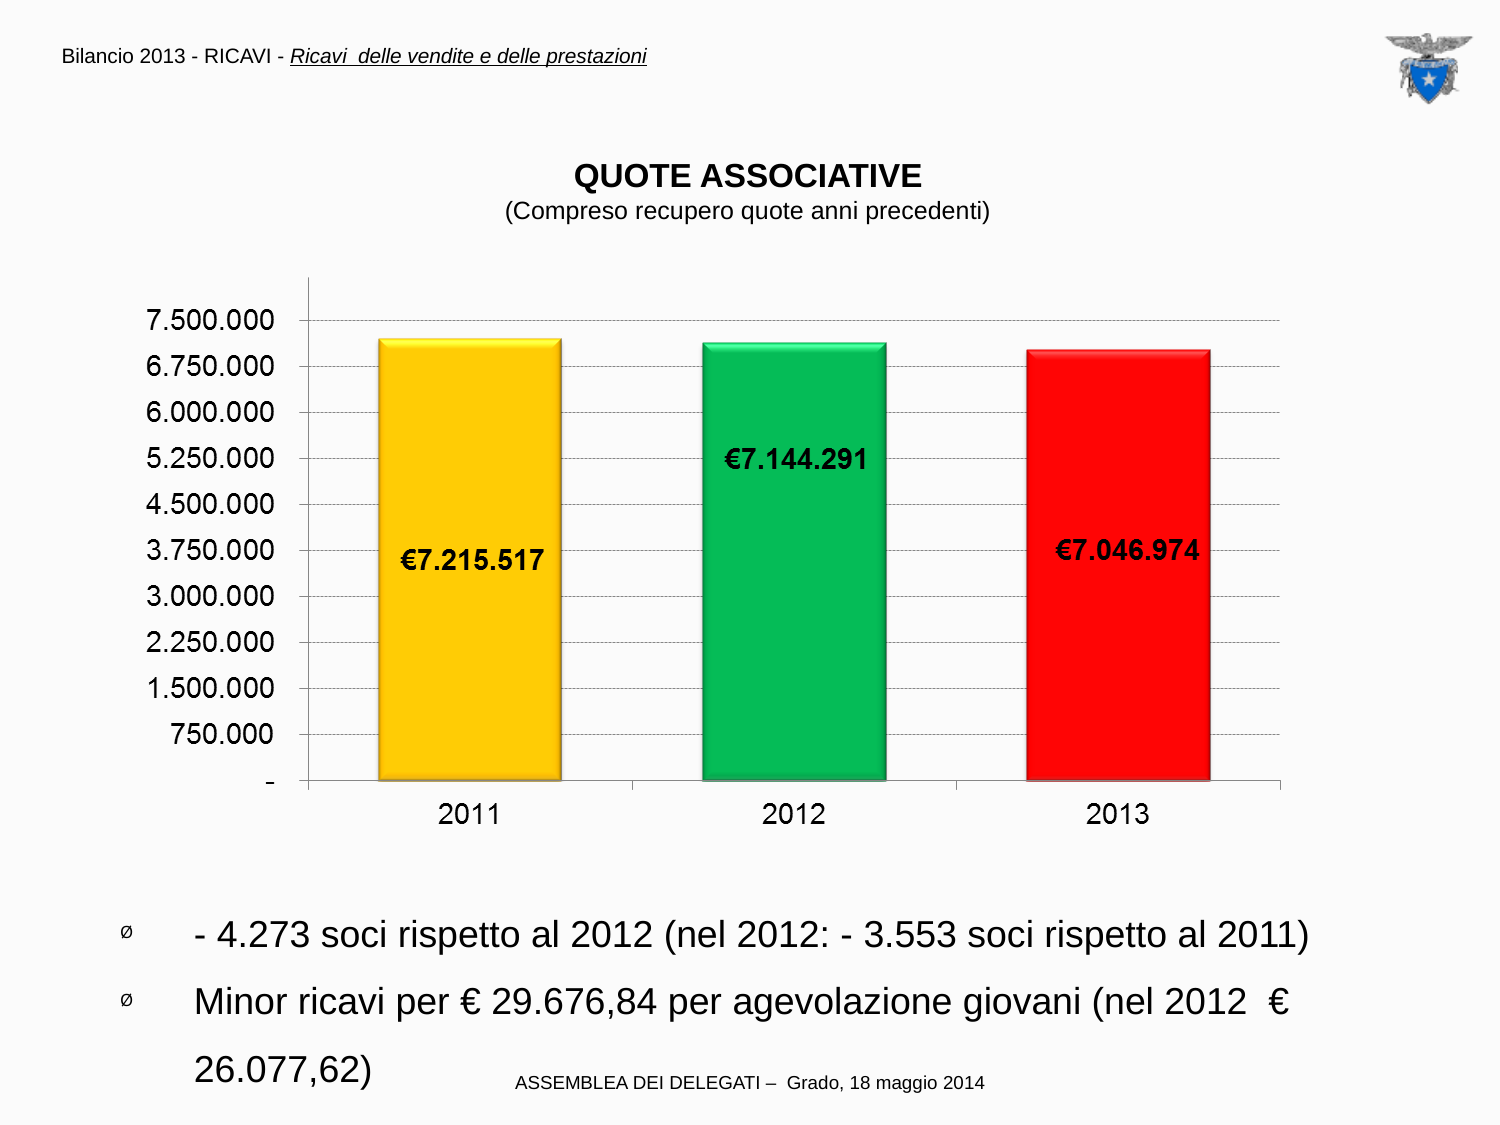

Bilancio 2013 - RICAVI - Ricavi delle vendite e delle prestazioni
QUOTE ASSOCIATIVE
(Compreso recupero quote anni precedenti)
- 4.273 soci rispetto al 2012 (nel 2012: - 3.553 soci rispetto al 2011)
Minor ricavi per € 29.676,84 per agevolazione giovani (nel 2012 € 26.077,62)
ASSEMBLEA DEI DELEGATI – Grado, 18 maggio 2014